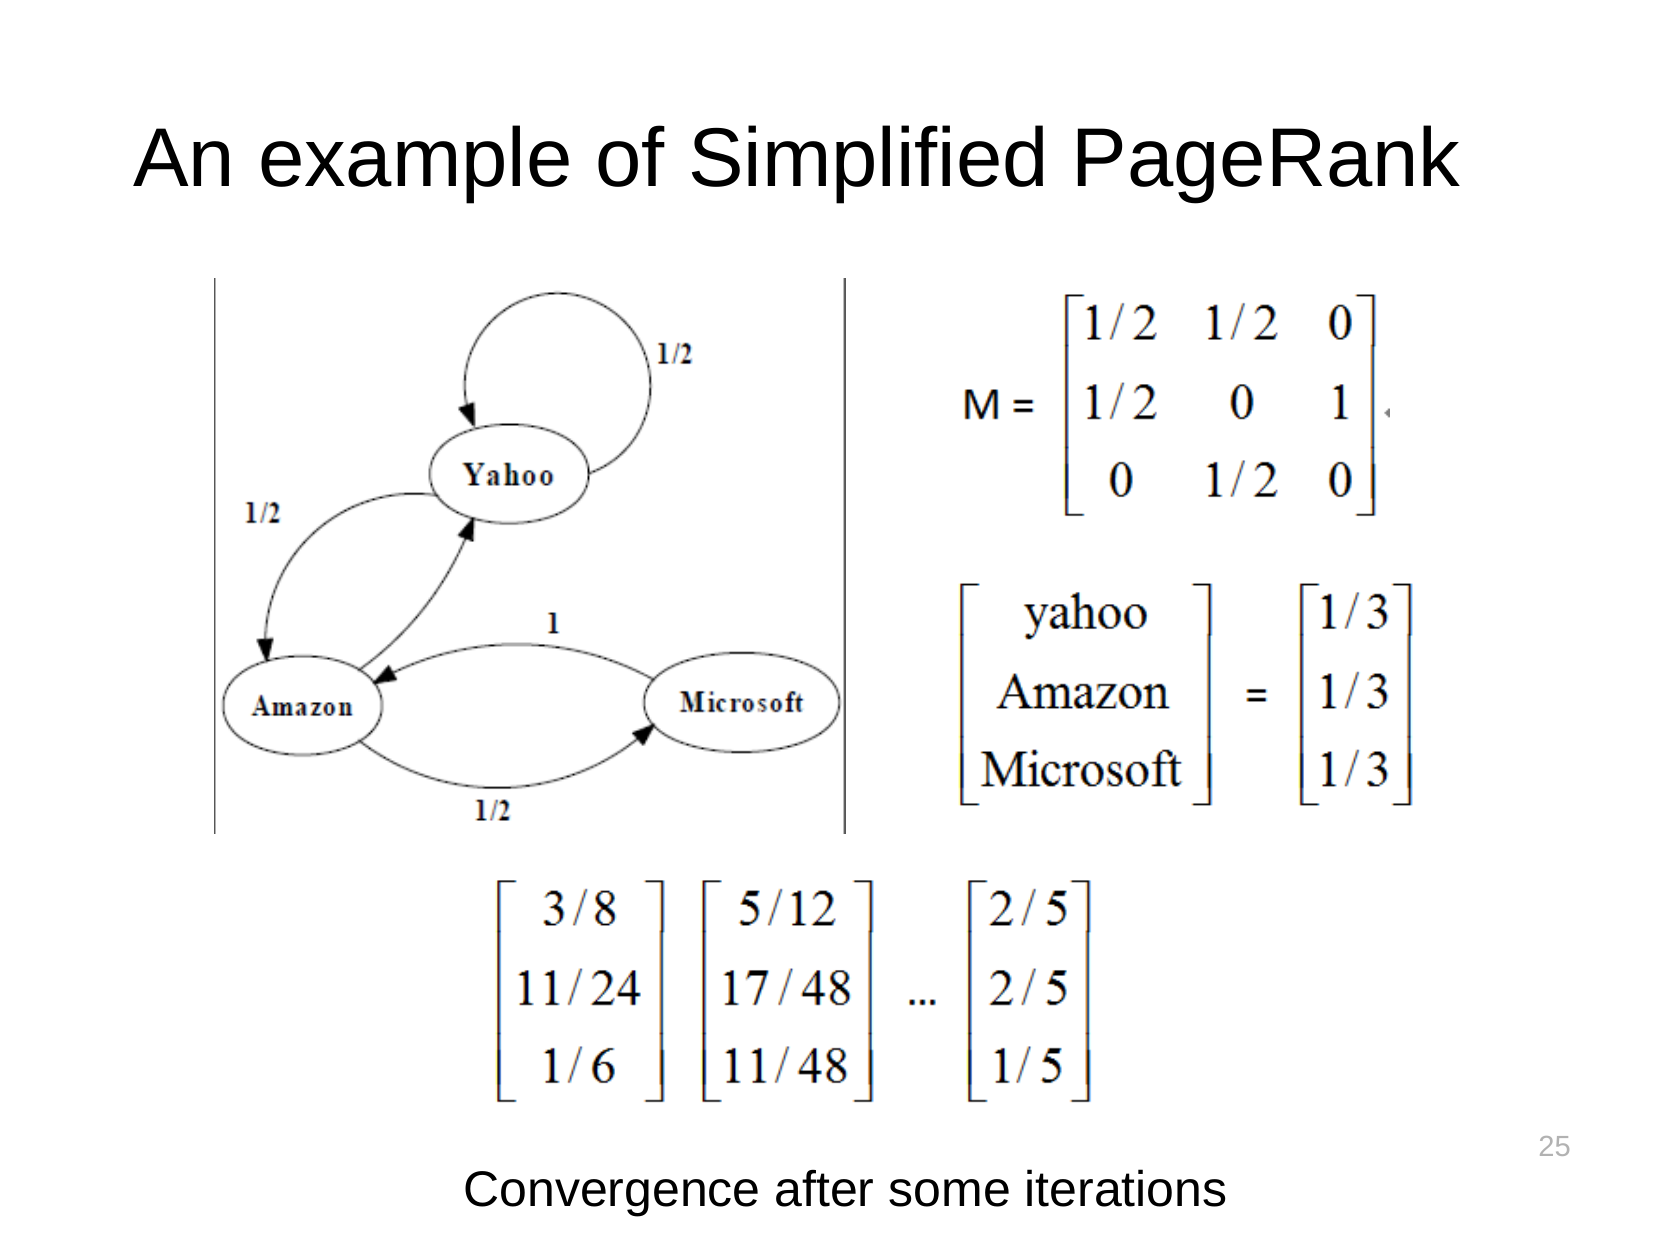

# An example of Simplified PageRank
25
Convergence after some iterations